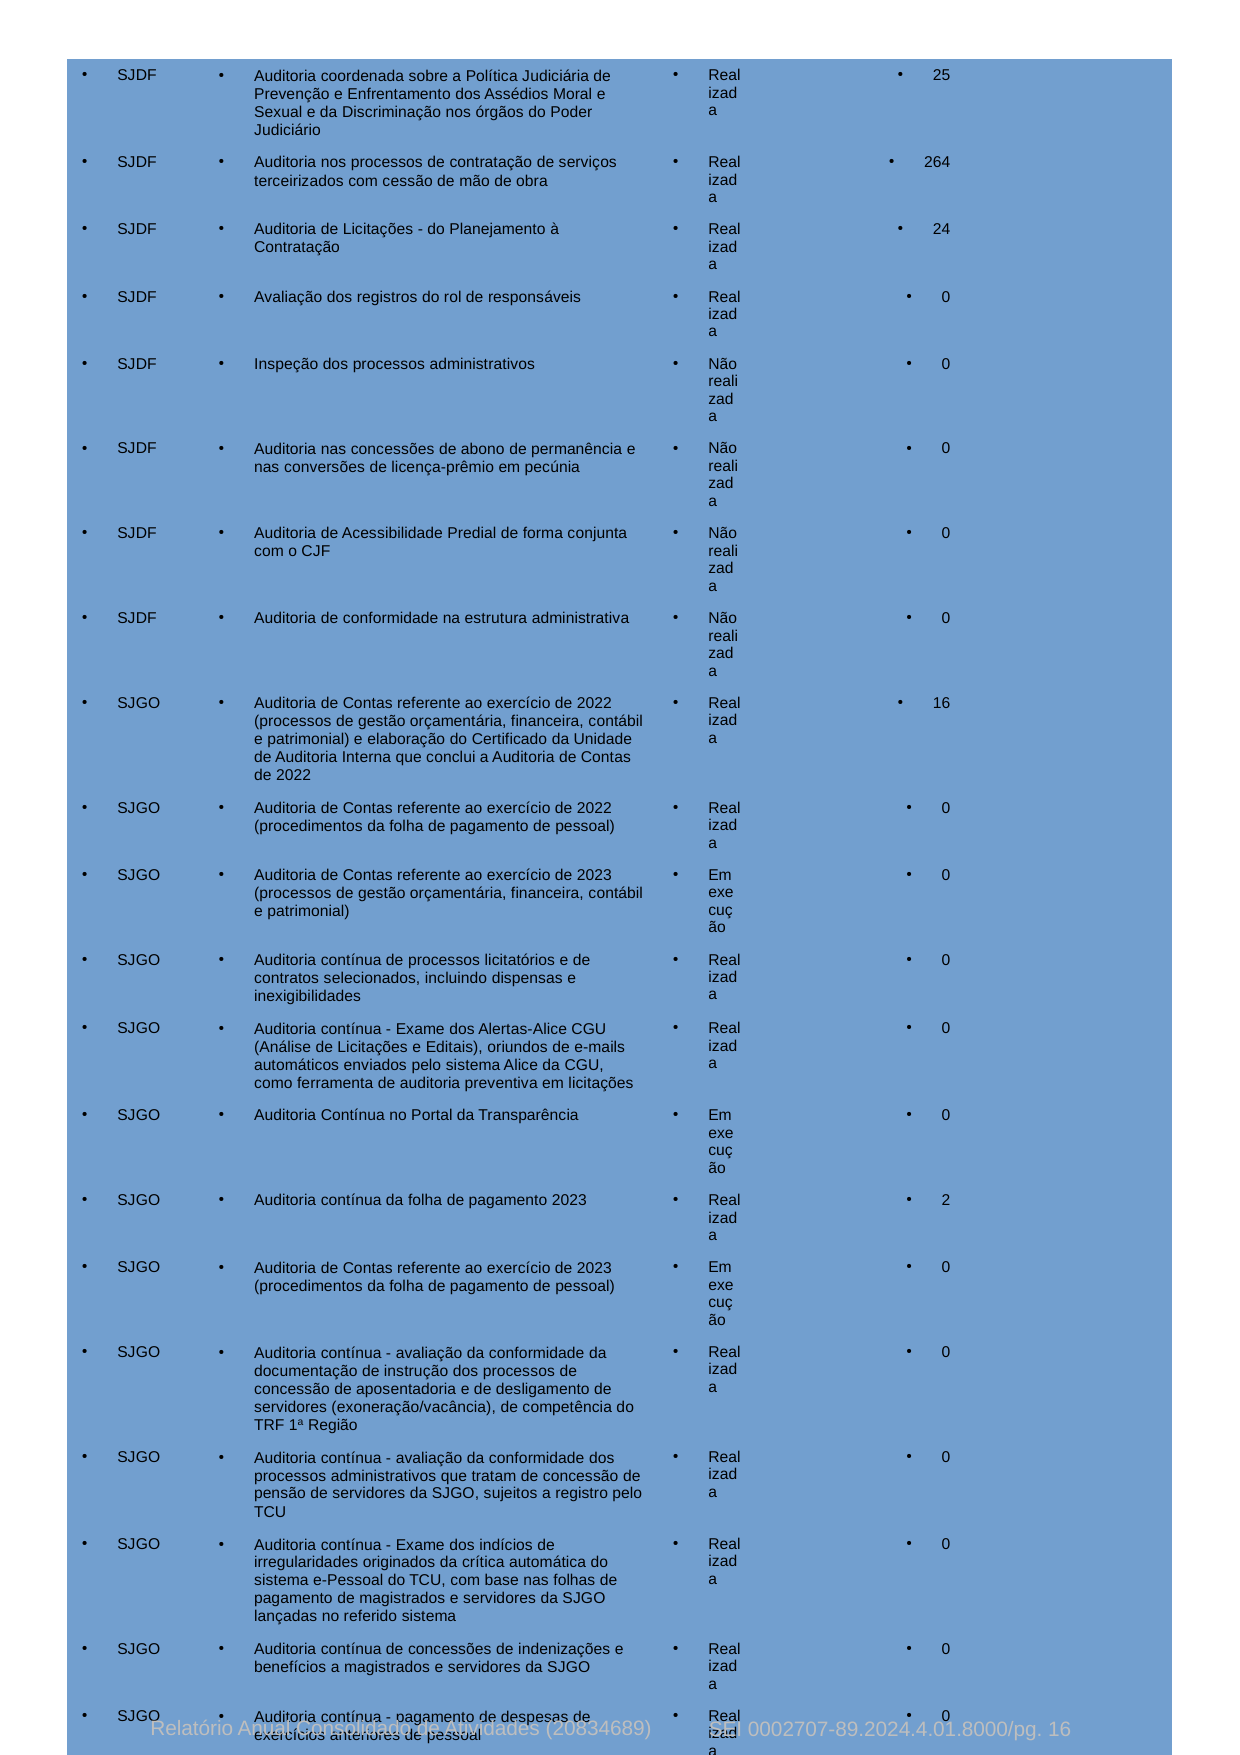

| SJDF | Auditoria coordenada sobre a Política Judiciária de Prevenção e Enfrentamento dos Assédios Moral e Sexual e da Discriminação nos órgãos do Poder Judiciário | Realizada | 25 | |
| --- | --- | --- | --- | --- |
| SJDF | Auditoria nos processos de contratação de serviços terceirizados com cessão de mão de obra | Realizada | 264 | |
| SJDF | Auditoria de Licitações - do Planejamento à Contratação | Realizada | 24 | |
| SJDF | Avaliação dos registros do rol de responsáveis | Realizada | 0 | |
| SJDF | Inspeção dos processos administrativos | Não realizada | 0 | |
| SJDF | Auditoria nas concessões de abono de permanência e nas conversões de licença-prêmio em pecúnia | Não realizada | 0 | |
| SJDF | Auditoria de Acessibilidade Predial de forma conjunta com o CJF | Não realizada | 0 | |
| SJDF | Auditoria de conformidade na estrutura administrativa | Não realizada | 0 | |
| SJGO | Auditoria de Contas referente ao exercício de 2022 (processos de gestão orçamentária, financeira, contábil e patrimonial) e elaboração do Certificado da Unidade de Auditoria Interna que conclui a Auditoria de Contas de 2022 | Realizada | 16 | |
| SJGO | Auditoria de Contas referente ao exercício de 2022 (procedimentos da folha de pagamento de pessoal) | Realizada | 0 | |
| SJGO | Auditoria de Contas referente ao exercício de 2023 (processos de gestão orçamentária, financeira, contábil e patrimonial) | Em execução | 0 | |
| SJGO | Auditoria contínua de processos licitatórios e de contratos selecionados, incluindo dispensas e inexigibilidades | Realizada | 0 | |
| SJGO | Auditoria contínua - Exame dos Alertas-Alice CGU (Análise de Licitações e Editais), oriundos de e-mails automáticos enviados pelo sistema Alice da CGU, como ferramenta de auditoria preventiva em licitações | Realizada | 0 | |
| SJGO | Auditoria Contínua no Portal da Transparência | Em execução | 0 | |
| SJGO | Auditoria contínua da folha de pagamento 2023 | Realizada | 2 | |
| SJGO | Auditoria de Contas referente ao exercício de 2023 (procedimentos da folha de pagamento de pessoal) | Em execução | 0 | |
| SJGO | Auditoria contínua - avaliação da conformidade da documentação de instrução dos processos de concessão de aposentadoria e de desligamento de servidores (exoneração/vacância), de competência do TRF 1a Região | Realizada | 0 | |
| SJGO | Auditoria contínua - avaliação da conformidade dos processos administrativos que tratam de concessão de pensão de servidores da SJGO, sujeitos a registro pelo TCU | Realizada | 0 | |
| SJGO | Auditoria contínua - Exame dos indícios de irregularidades originados da crítica automática do sistema e-Pessoal do TCU, com base nas folhas de pagamento de magistrados e servidores da SJGO lançadas no referido sistema | Realizada | 0 | |
| SJGO | Auditoria contínua de concessões de indenizações e benefícios a magistrados e servidores da SJGO | Realizada | 0 | |
| SJGO | Auditoria contínua - pagamento de despesas de exercícios anteriores de pessoal | Realizada | 0 | |
| SJGO | Auditoria contínua - acertos decorrentes de pagamentos por desligamento de pessoal | Não realizada | 0 | |
| SJGO | Ação Coordenada de Auditoria (CNJ) sobre a temática "Política contra Assédio e Discriminação" | Realizada | 36 | |
| SJGO | Auditoria Especial nos cálculos e no pagamento dos passivos relativos aos Adicionais por Tempo de Serviço - ATS de magistrados | Realizada | 3 | |
| SJMA | Auditoria de Contas Anuais - Financeira Integrada com Conformidade - Exercício 2022 e elaboração do Certificado da Unidade de Auditoria Interna | Realizada | 0 | |
| SJMA | Auditoria Conjunta com o Conselho da Justiça Federal em Acessibilidade Predial | Não realizada | 0 | |
| SJMA | Auditoria coordenada pelo CNJ nas políticas de enfrentamento e prevenção à discriminação e ao assédio moral e sexual | Realizada | 22 | |
| SJMA | Auditoria de Contas Anuais - Financeira Integrada com Conformidade - Exercício 2023 | Realizada | 4 | |
| SJMA | Auditoria em processos licitatórios para contratação de serviços terceirizados com dedicação exclusiva de mão de obra - Vigilância Armada e Serviços Especializados em Saúde | Realizada | 5 | |
| SJMA | Auditoria sobre o Plano Anual de Contratações - PAC | Não realizada | 0 | |
| SJMA | Auditoria nos Cálculos realizados pela SEPAG para pagamento de Adicional de Tempo de Serviço (ATS) aos magistrados, considerando o restabelecimento do referido adicional, em conformidade com a decisão exarada pelo CJF nos autos do processo n. 0003402-07.2022.4.90.8000 | Realizada | 4 | |
| SJMA | Auditoria de conformidade na concessão e pagamento de auxílio pré-escolar | Realizada | 2 | |
| SJMA | Auditoria da folha de pagamento | Realizada | 1 | |
| SJMT | Elaboração do Relatório Final da Auditoria de Contas referente ao exercício de 2022 e emissão do Certificado da Unidade de Auditoria Interna que conclui a Auditoria de Contas de 2022. | Realizada | 2 | |
| SJMT | Auditoria de Contas referente ao exercício de 2023 e elaboração do Relatório Preliminar da Auditoria de Contas | Realizada | 8 | |
| SJMT | Auditoria na Folha de Pagamento de Pessoal nas Contas - Auxílio Saúde e Parcela Compensatória dos Quintos/Décimos - VPNI | Realizada | 28 | |
Relatório Anual Consolidado de Atividades (20834689)
SEI 0002707-89.2024.4.01.8000/pg. 16